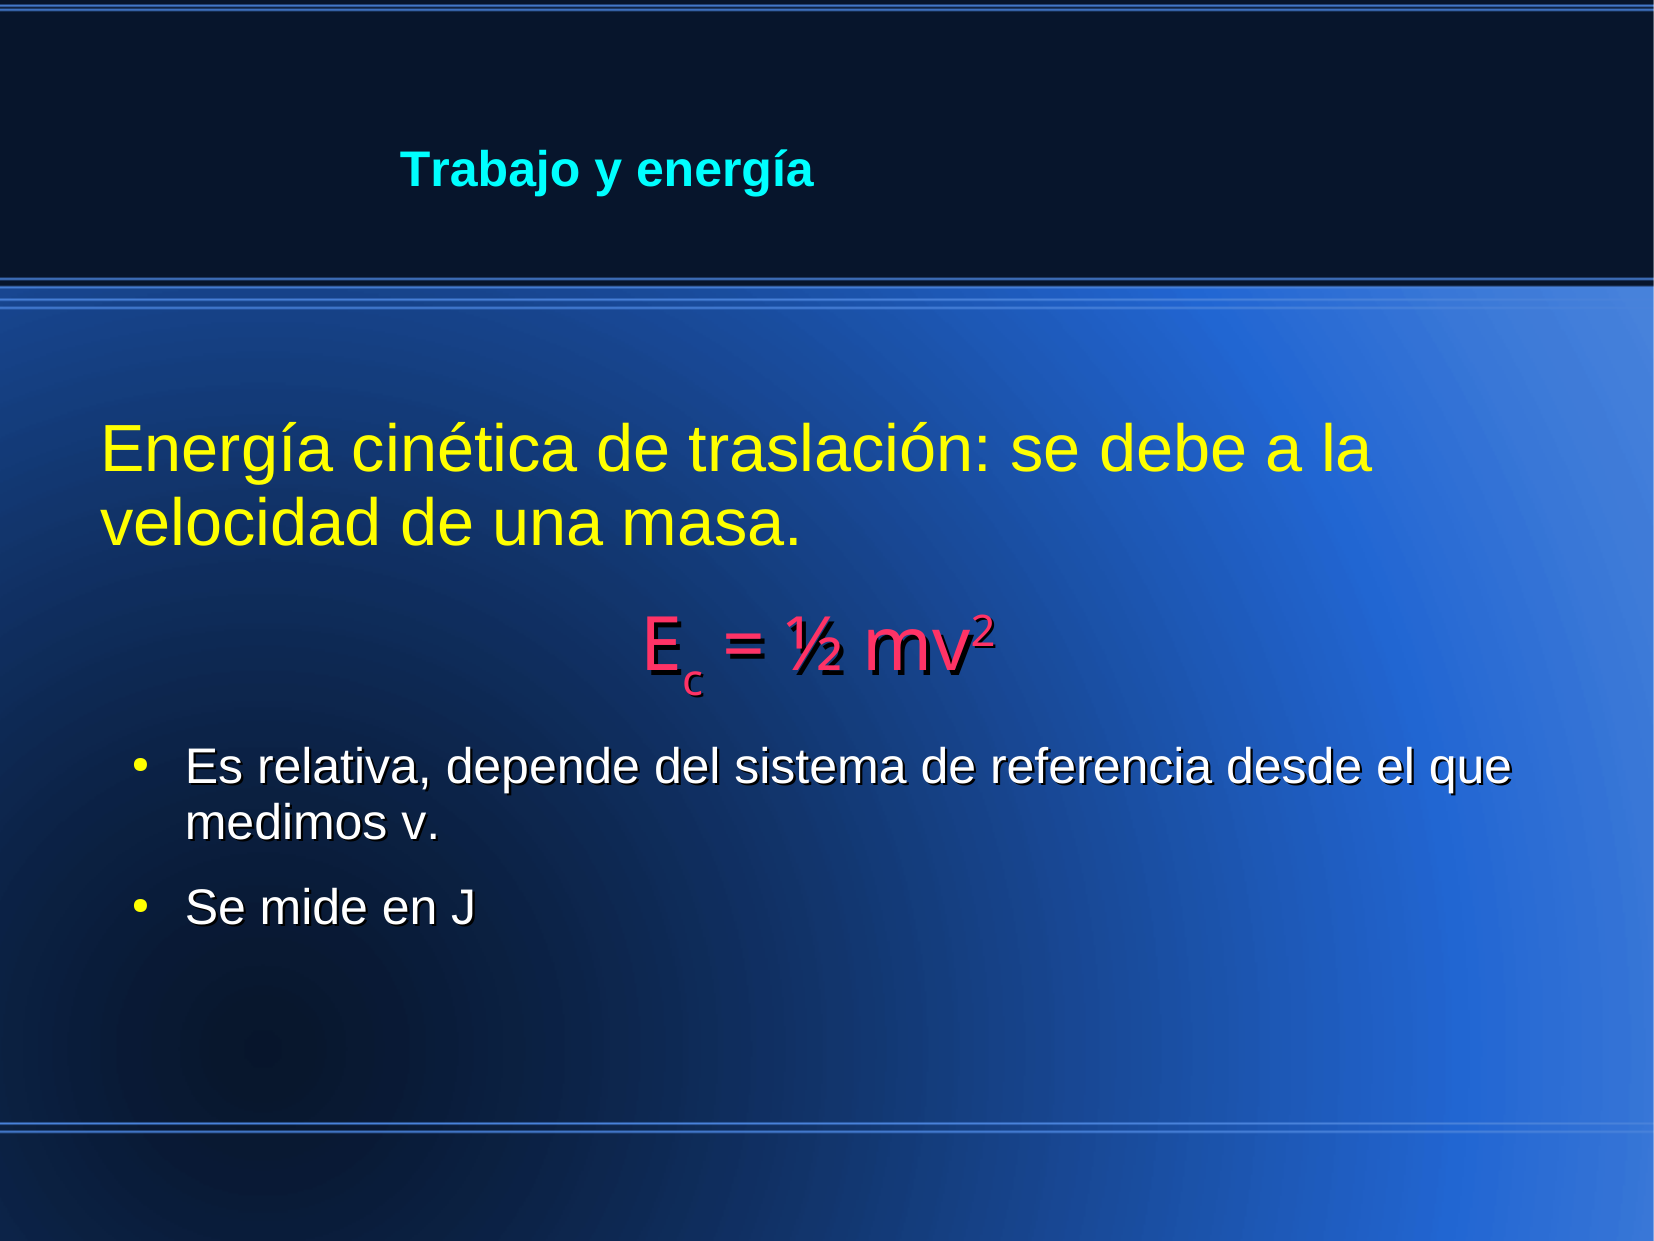

Trabajo y energía
# Energía cinética de traslación: se debe a la velocidad de una masa.
Ec = ½ mv2
Es relativa, depende del sistema de referencia desde el que medimos v.
Se mide en J